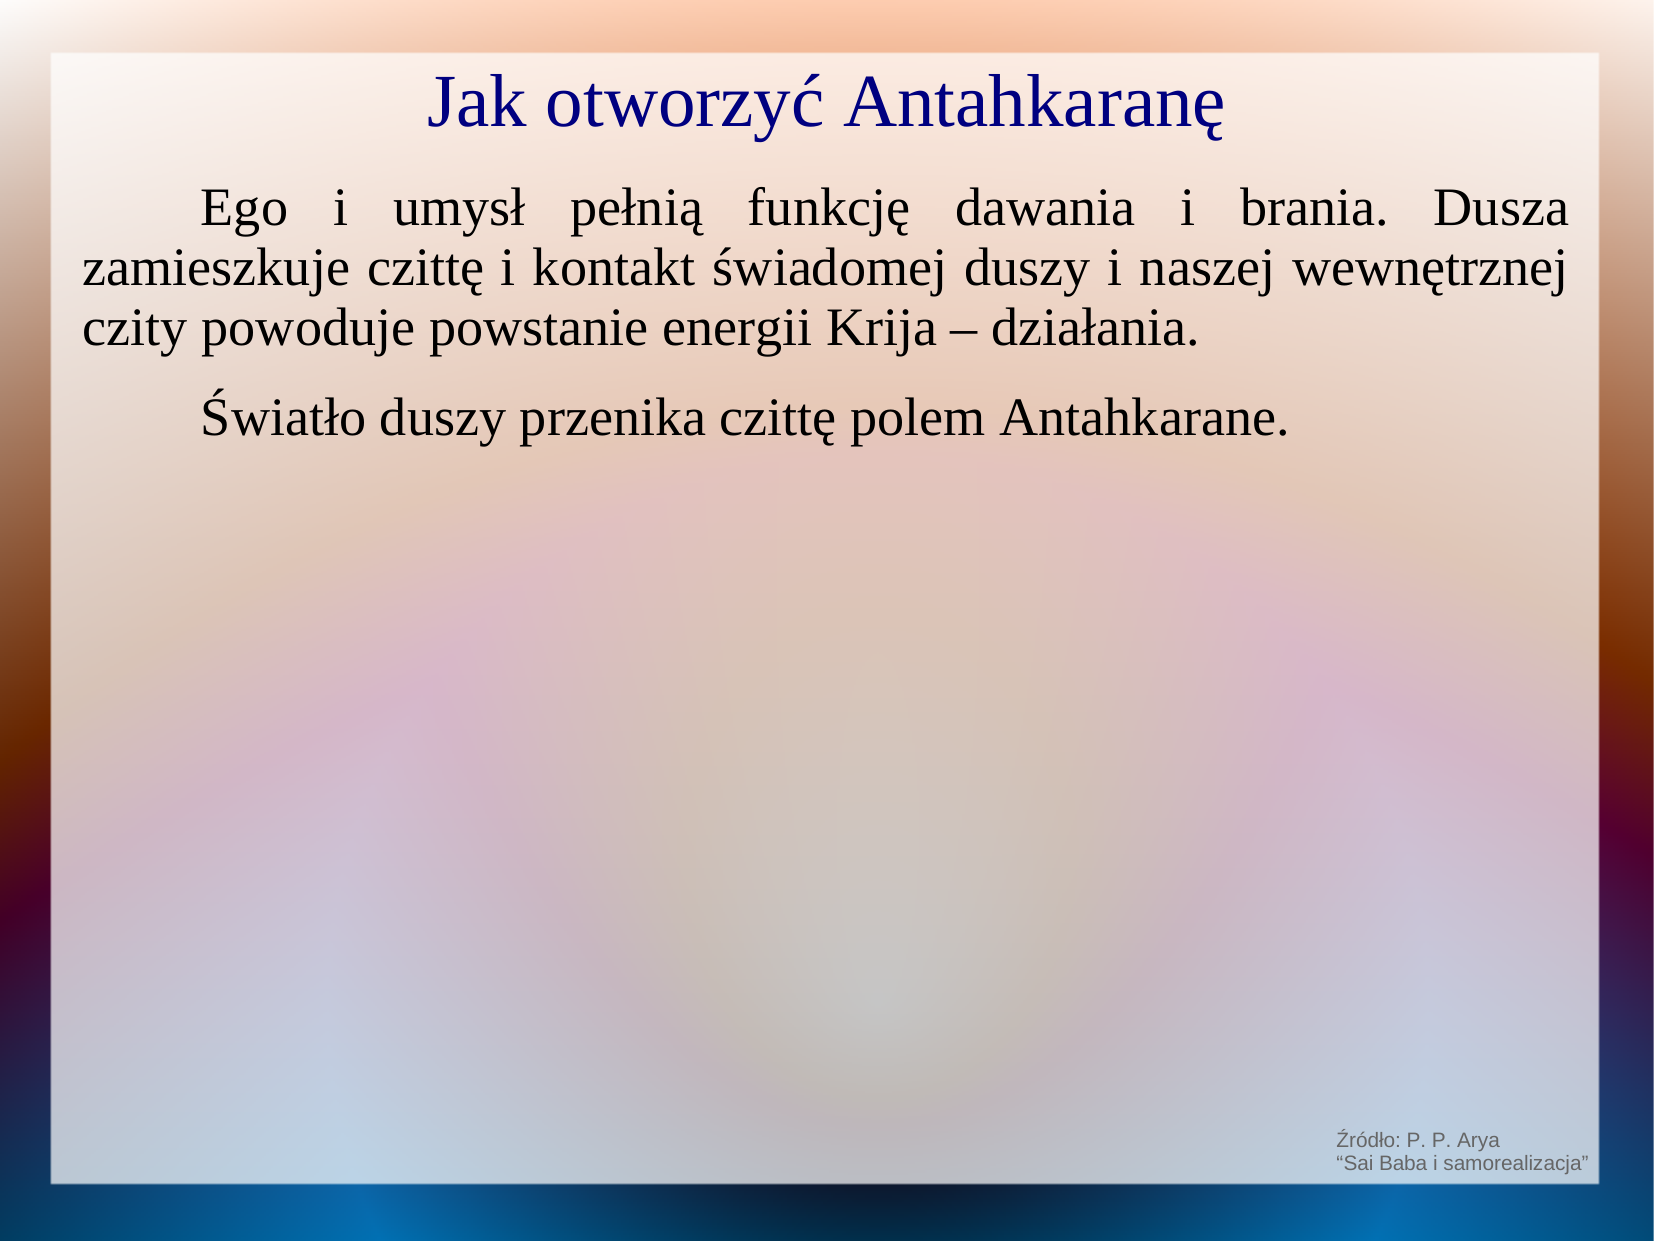

# Jak otworzyć Antahkaranę
Ego i umysł pełnią funkcję dawania i brania. Dusza zamieszkuje czittę i kontakt świadomej duszy i naszej wewnętrznej czity powoduje powstanie energii Krija – działania.
Światło duszy przenika czittę polem Antahkarane.
Źródło: P. P. Arya
“Sai Baba i samorealizacja”